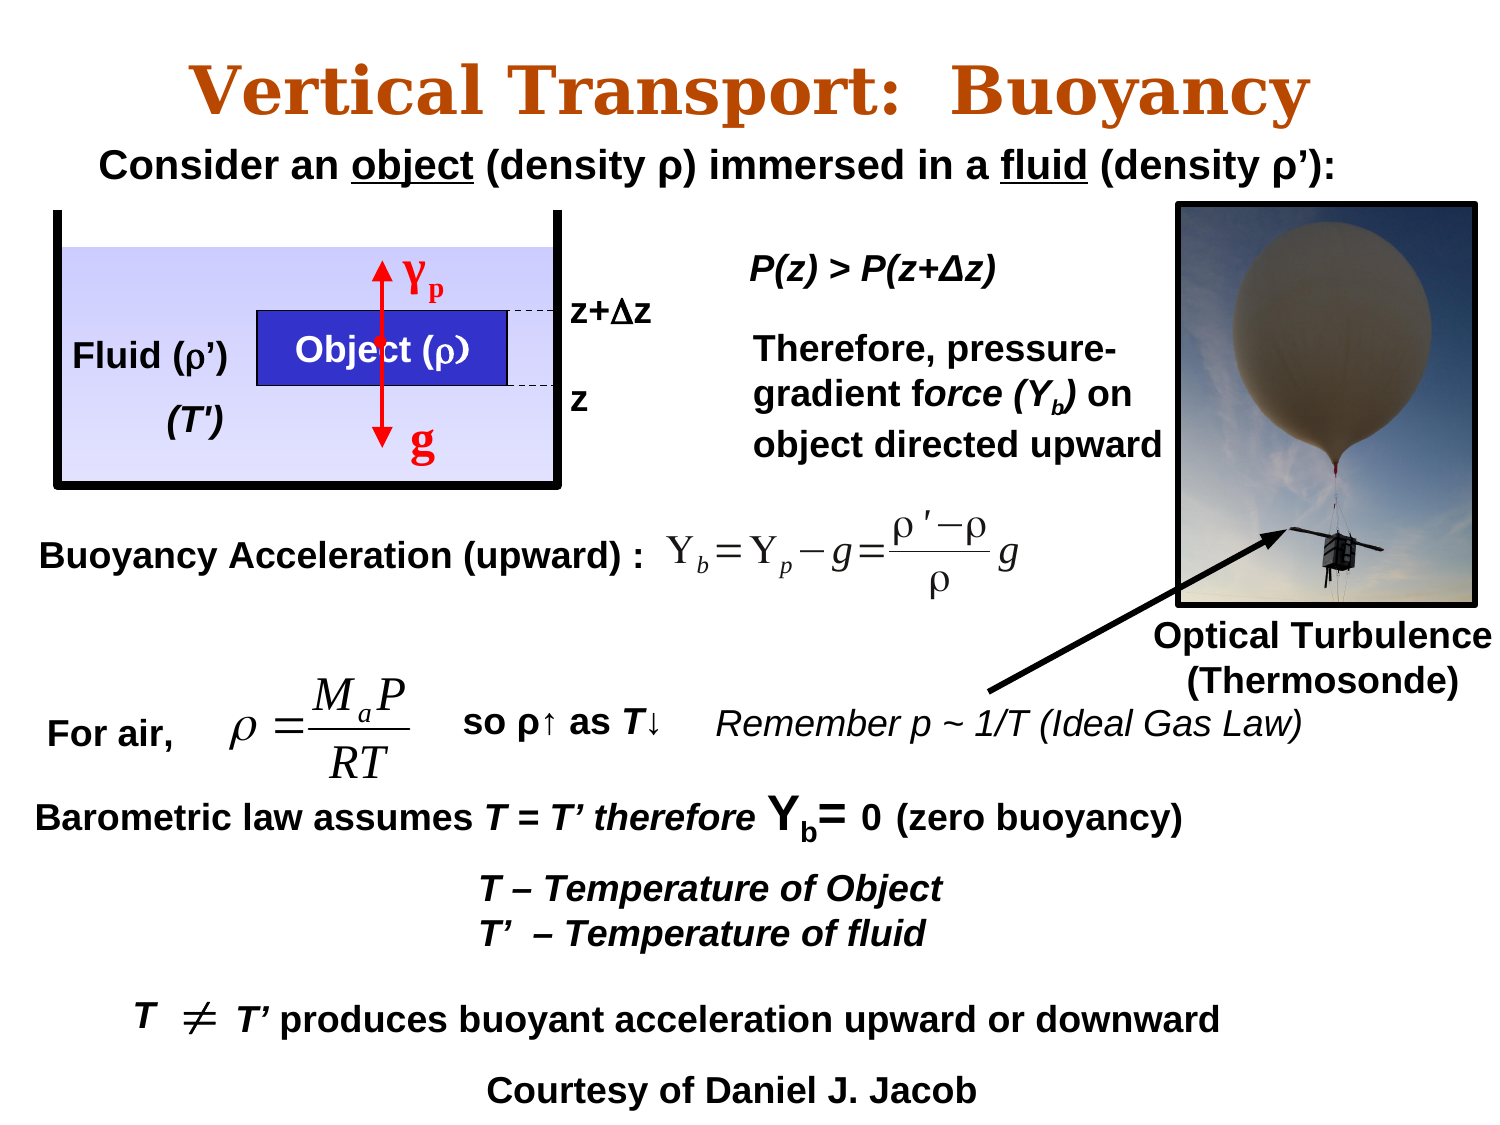

Vertical Transport: Buoyancy
Consider an object (density ρ) immersed in a fluid (density ρ’):
P(z) > P(z+Δz)
z+z
Object (
Therefore, pressure-gradient force (Yb) on object directed upward
Fluid (’)
z
(T')
g
 Buoyancy Acceleration (upward) :
Optical Turbulence
(Thermosonde)
so ρ↑ as T↓
Remember p ~ 1/T (Ideal Gas Law)
For air,
Barometric law assumes T = T’ therefore Yb= 0 (zero buoyancy)
T – Temperature of Object
T’ – Temperature of fluid
 T
T’ produces buoyant acceleration upward or downward
Courtesy of Daniel J. Jacob